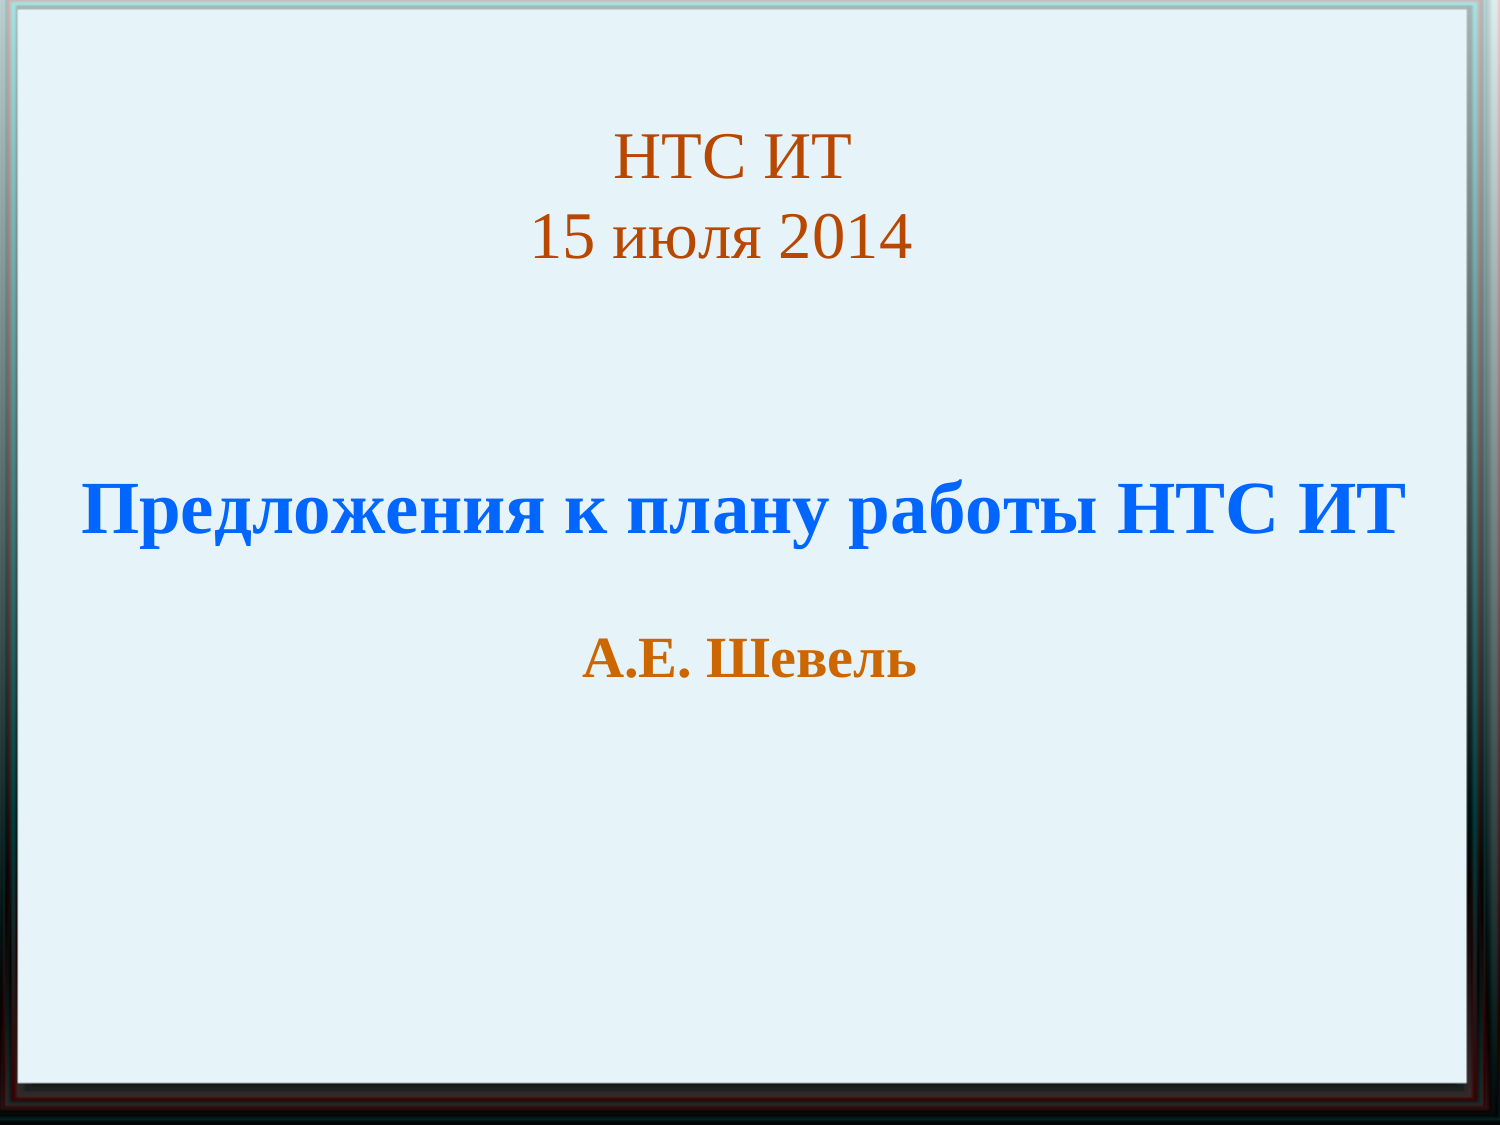

# НТС ИТ 15 июля 2014
Предложения к плану работы НТС ИТ
А.Е. Шевель